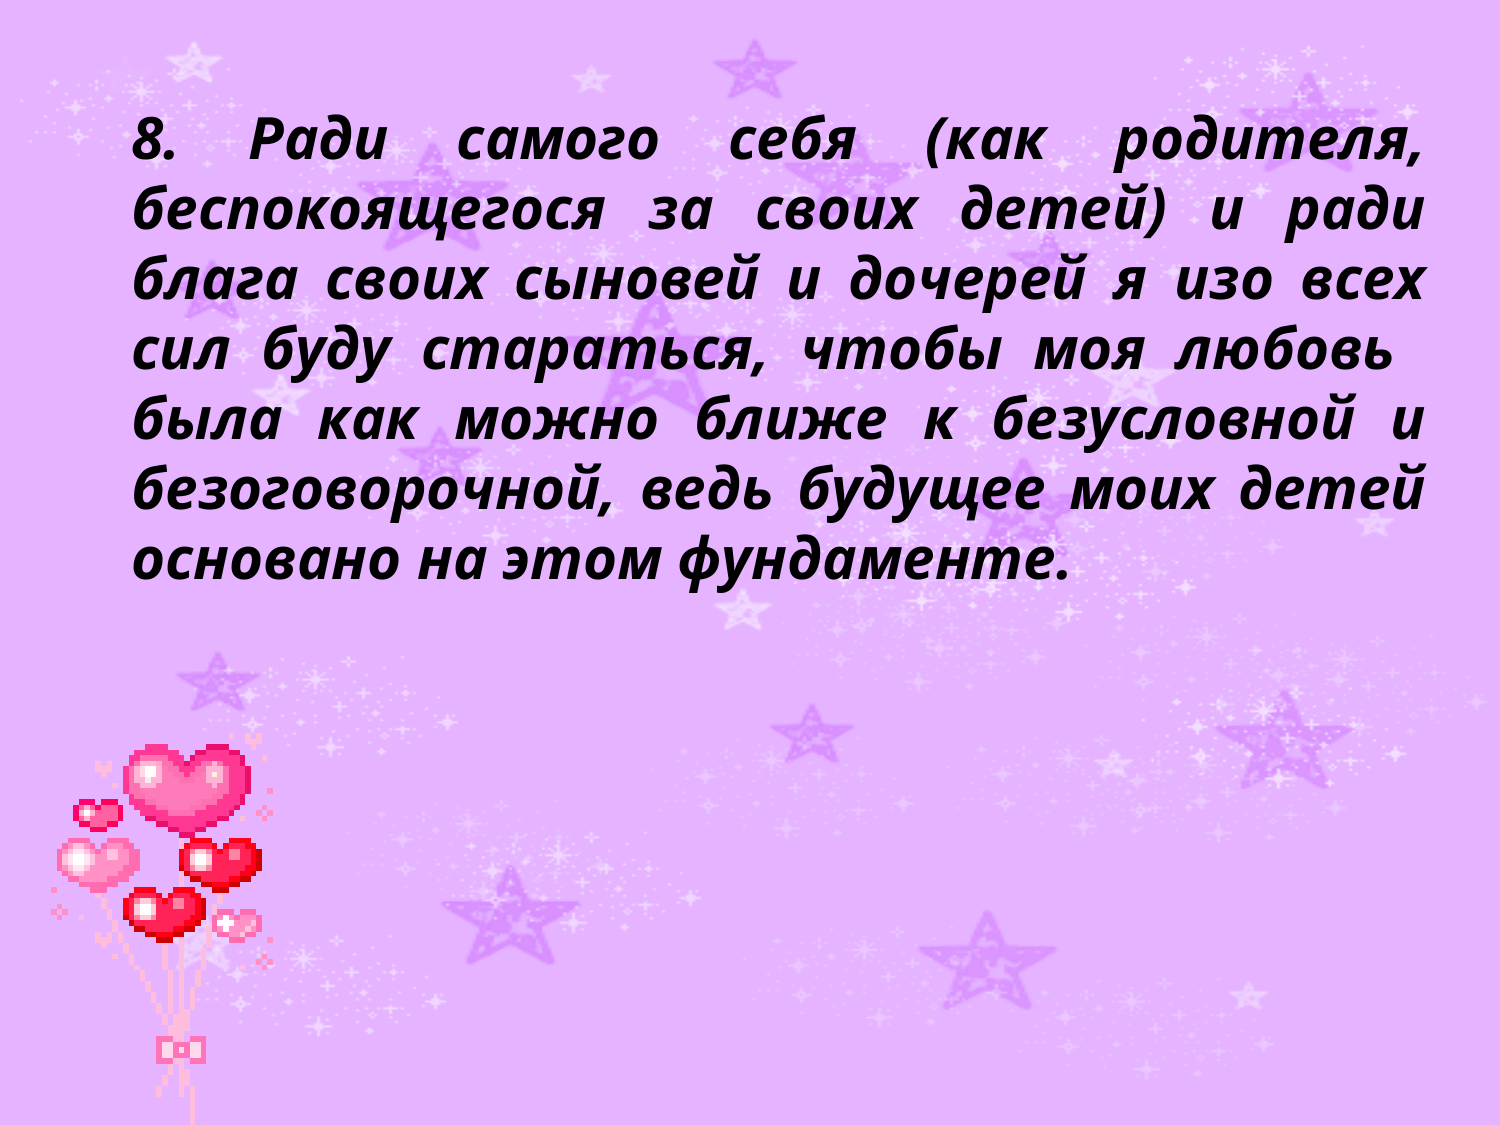

8. Ради самого себя (как родителя, беспокоящегося за своих детей) и ради блага своих сыновей и дочерей я изо всех сил буду стараться, чтобы моя любовь была как можно ближе к безусловной и безоговорочной, ведь будущее моих детей основано на этом фундаменте.